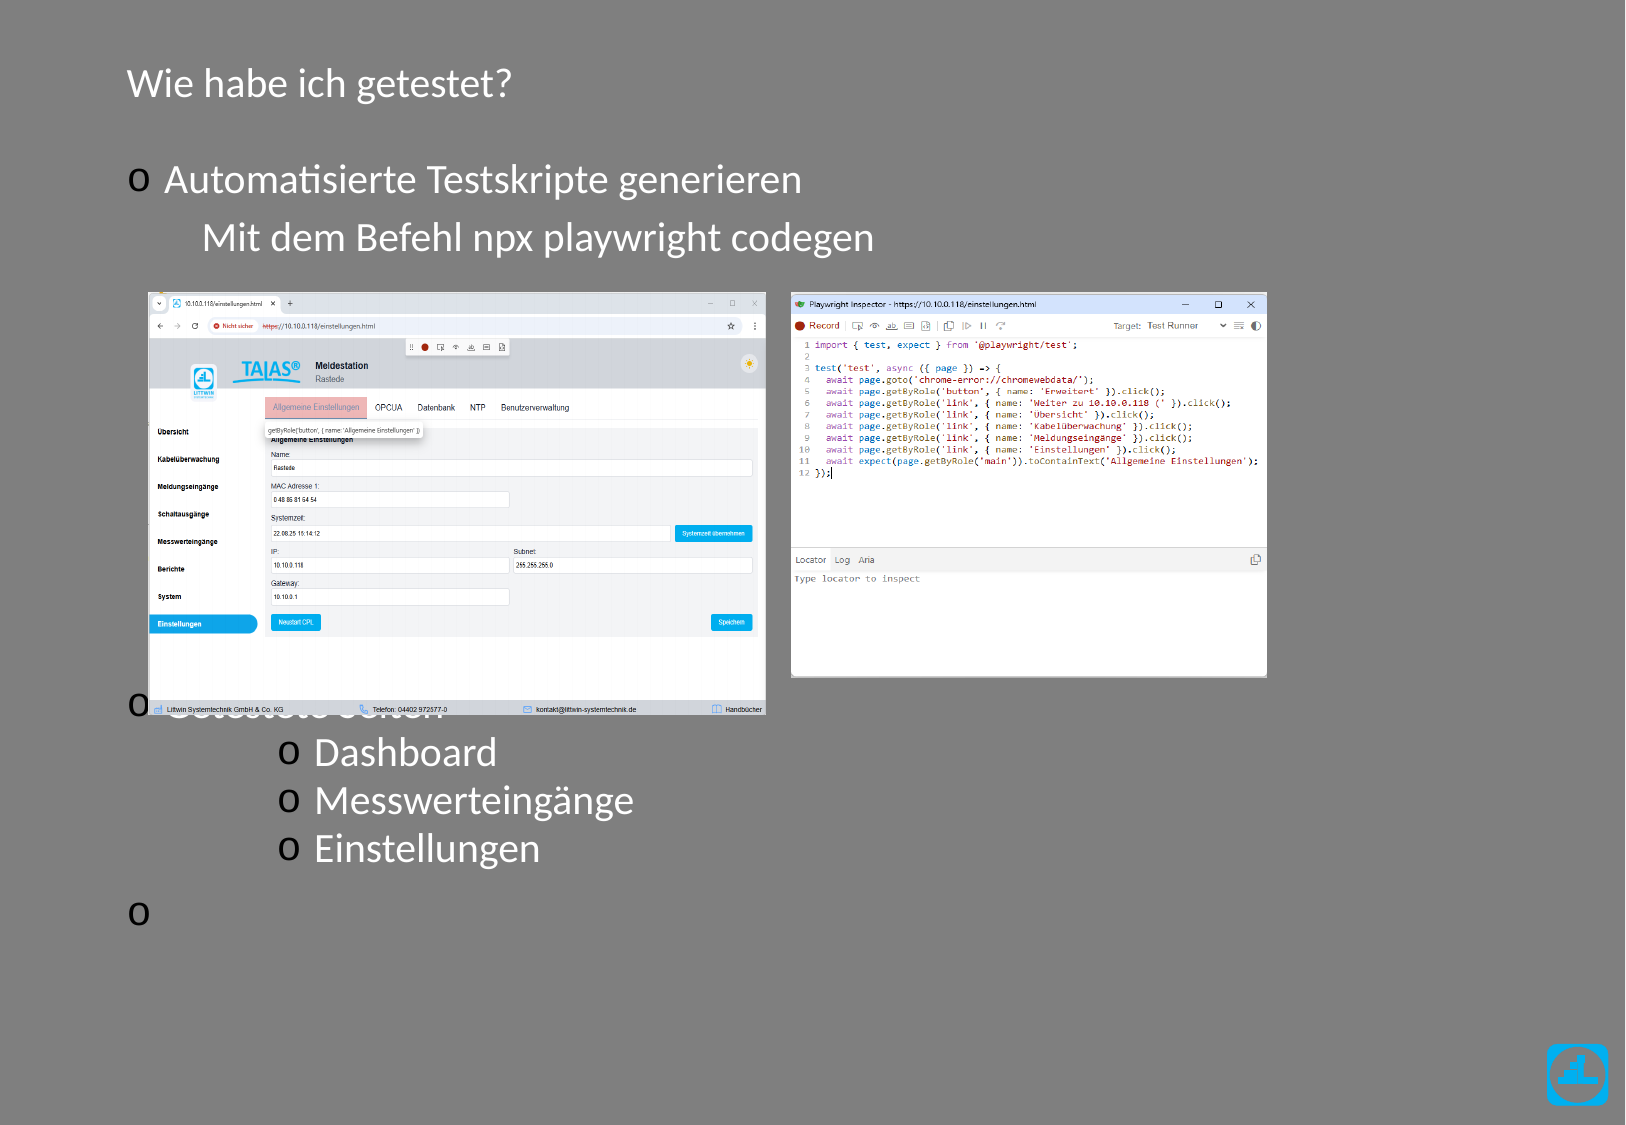

Wie habe ich getestet?
# Automatisierte Testskripte generieren
	Mit dem Befehl npx playwright codegen
Getestete Seiten
Dashboard
Messwerteingänge
Einstellungen